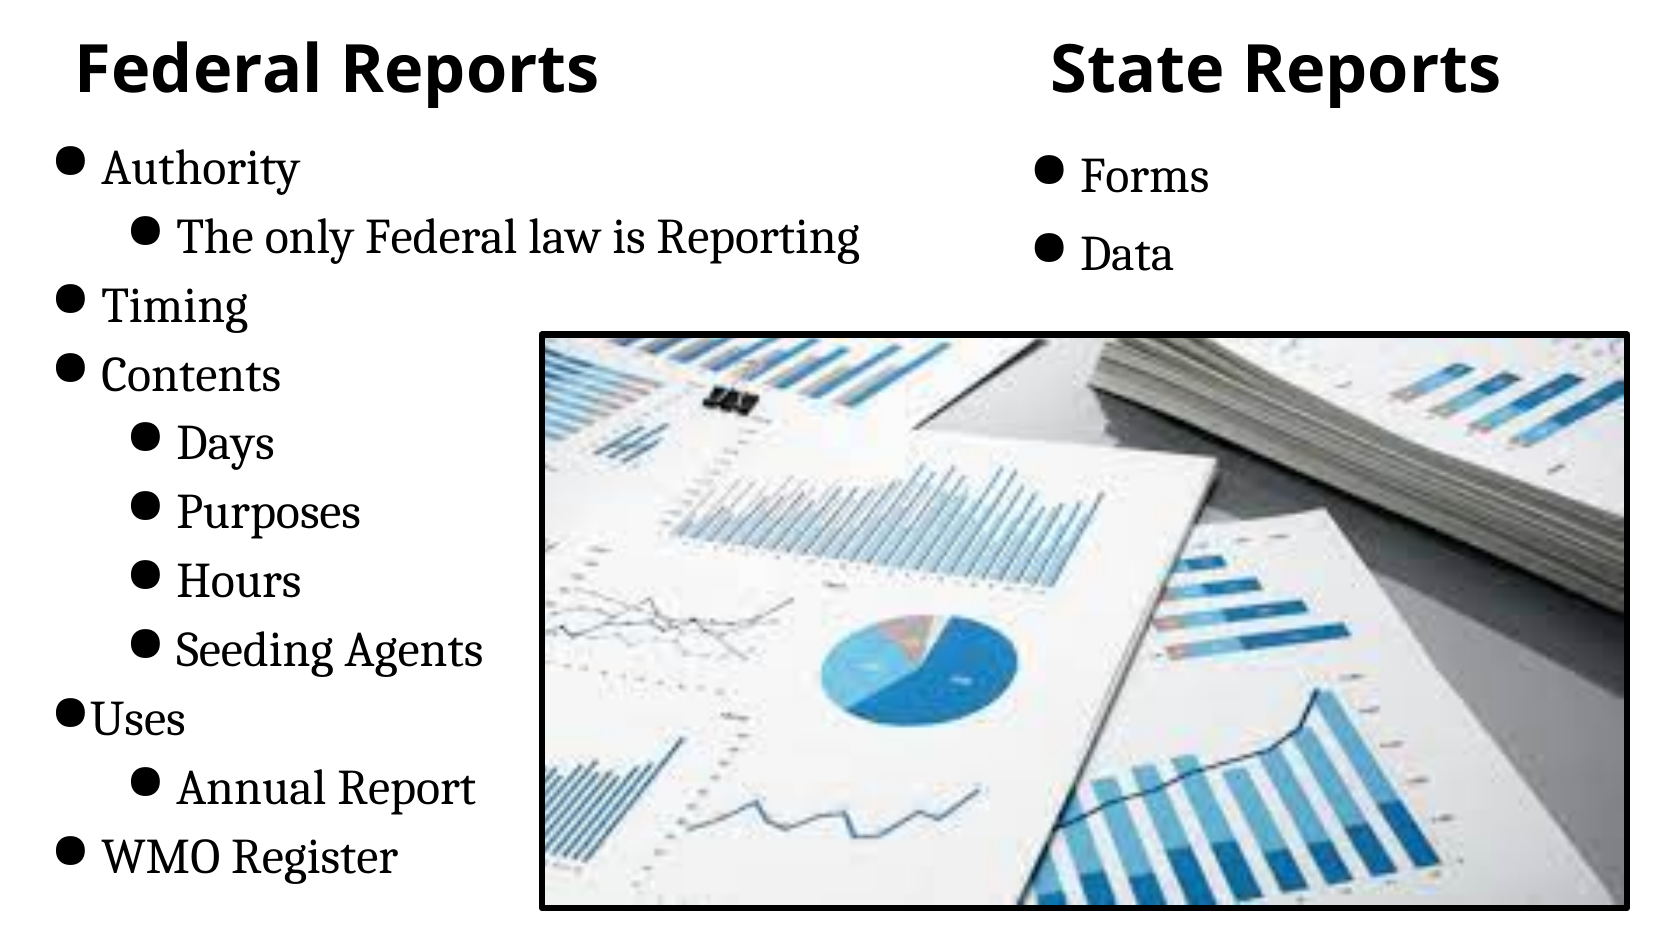

# Federal Reports
State Reports
 Authority
 The only Federal law is Reporting
 Timing
 Contents
 Days
 Purposes
 Hours
 Seeding Agents
Uses
 Annual Report
 WMO Register
 Forms
 Data